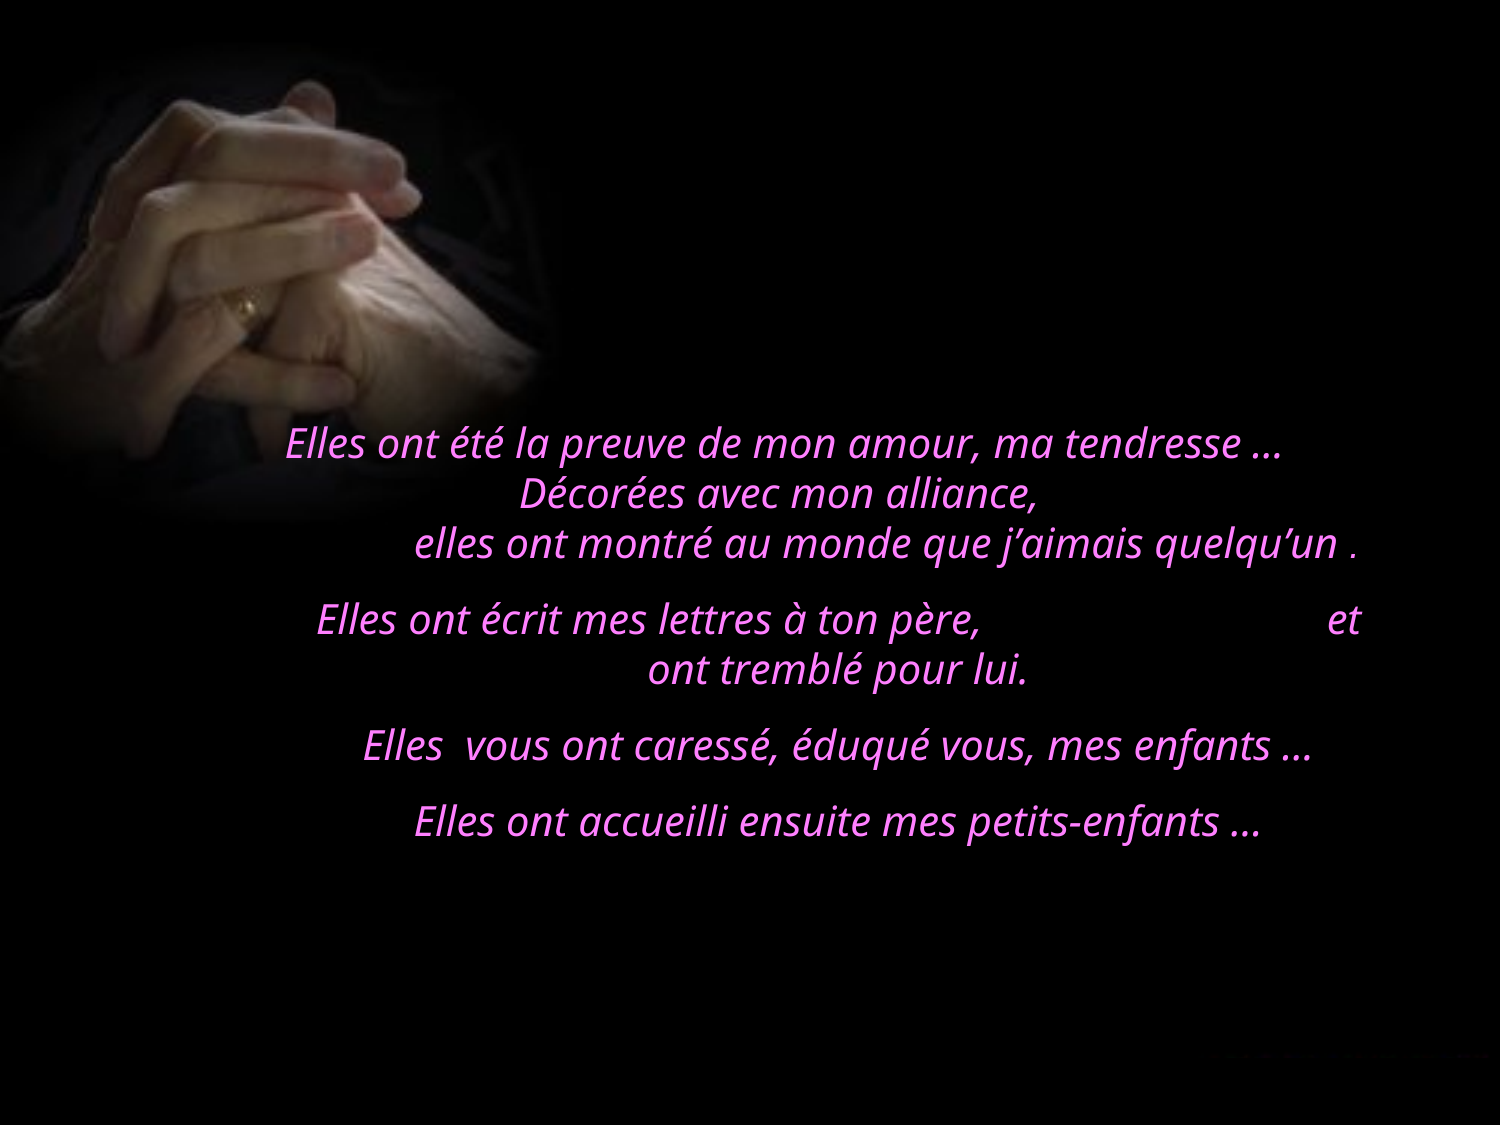

Elles ont été la preuve de mon amour, ma tendresse … Décorées avec mon alliance, elles ont montré au monde que j’aimais quelqu’un .
Elles ont écrit mes lettres à ton père, et ont tremblé pour lui.
Elles vous ont caressé, éduqué vous, mes enfants …
Elles ont accueilli ensuite mes petits-enfants …